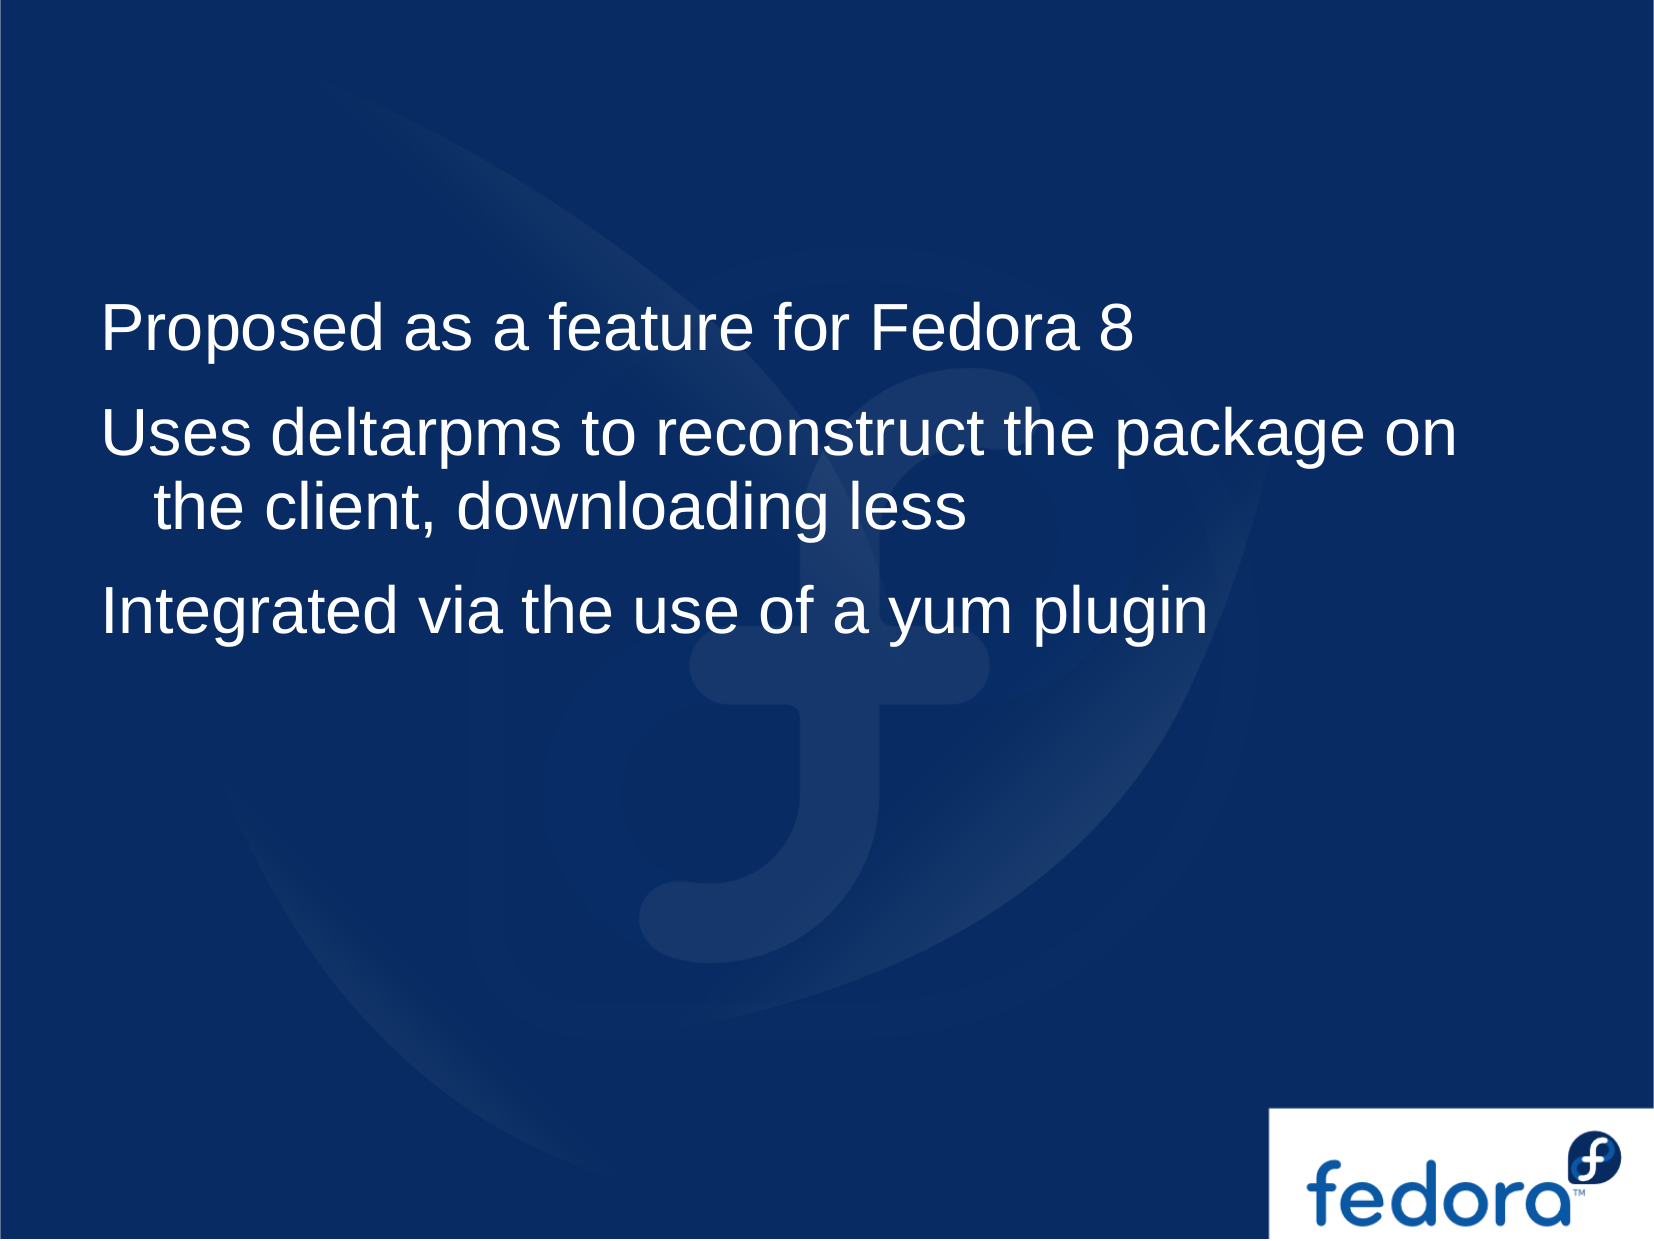

# Proposed as a feature for Fedora 8
Uses deltarpms to reconstruct the package on the client, downloading less
Integrated via the use of a yum plugin